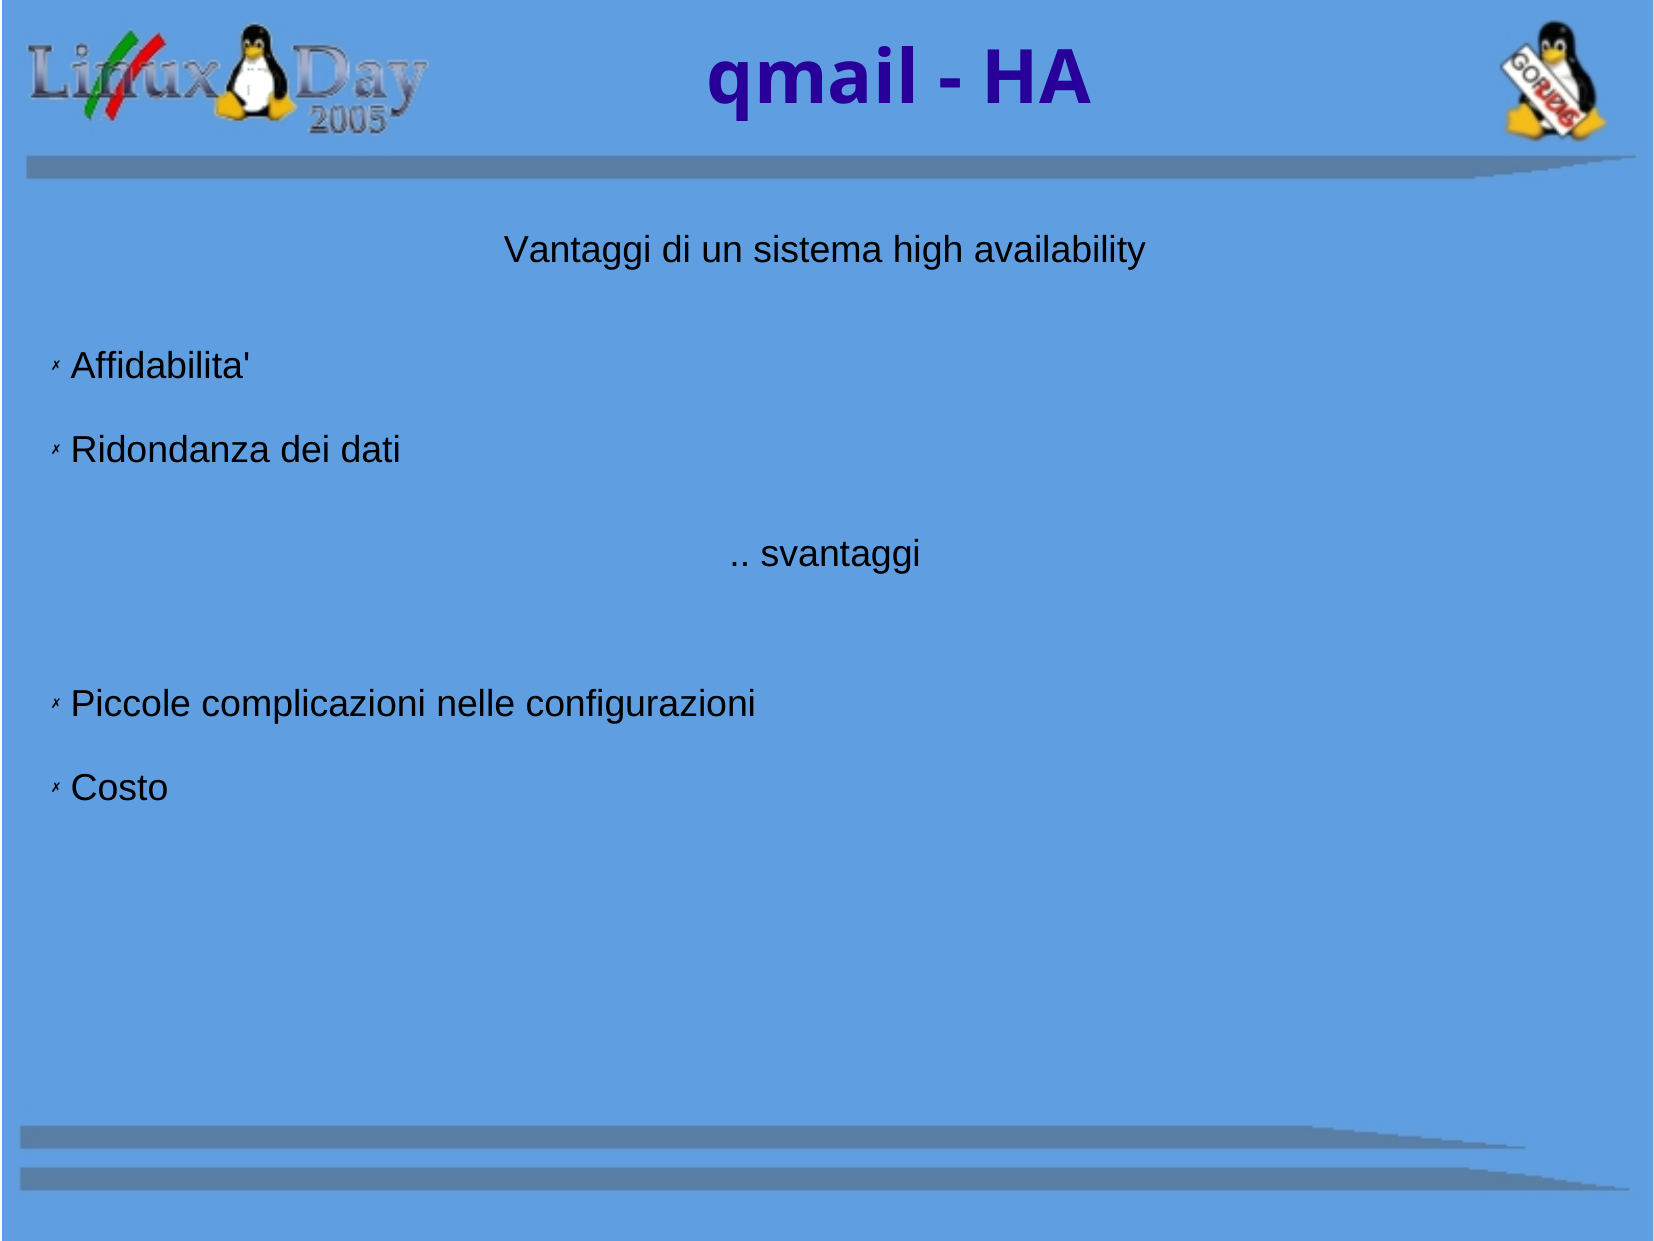

qmail - HA
Vantaggi di un sistema high availability
 Affidabilita'
 Ridondanza dei dati
.. svantaggi
 Piccole complicazioni nelle configurazioni
 Costo